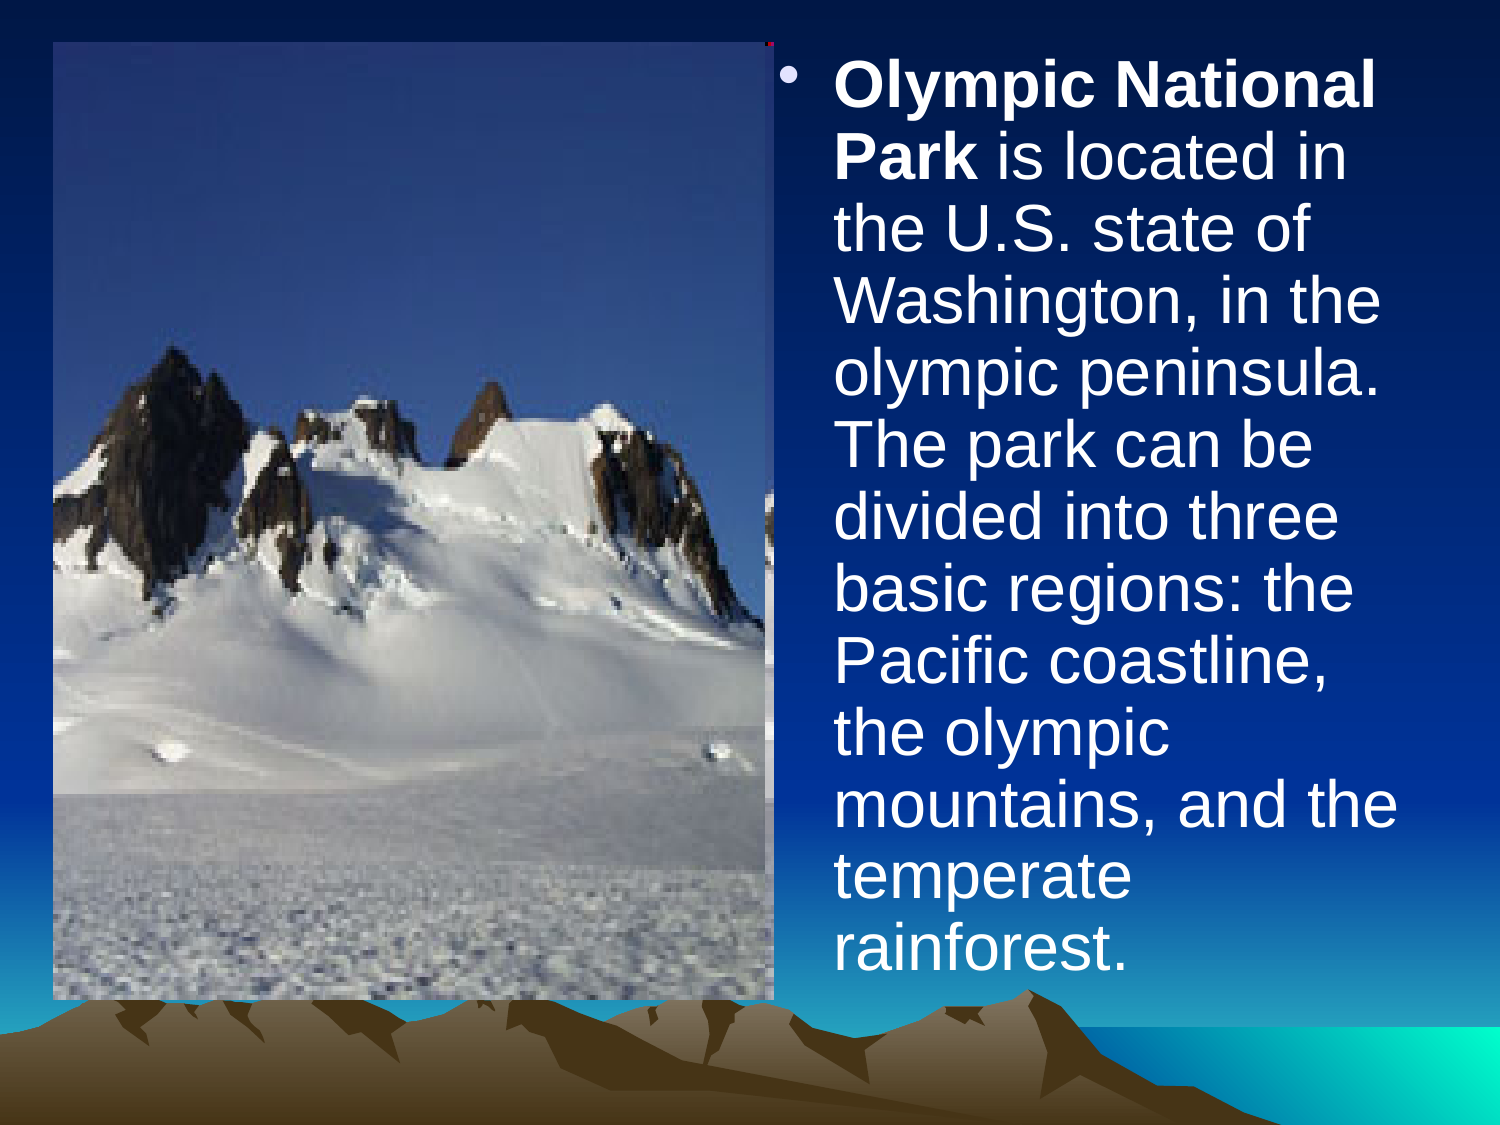

#
Olympic National Park is located in the U.S. state of Washington, in the olympic peninsula. The park can be divided into three basic regions: the Pacific coastline, the olympic mountains, and the temperate rainforest.